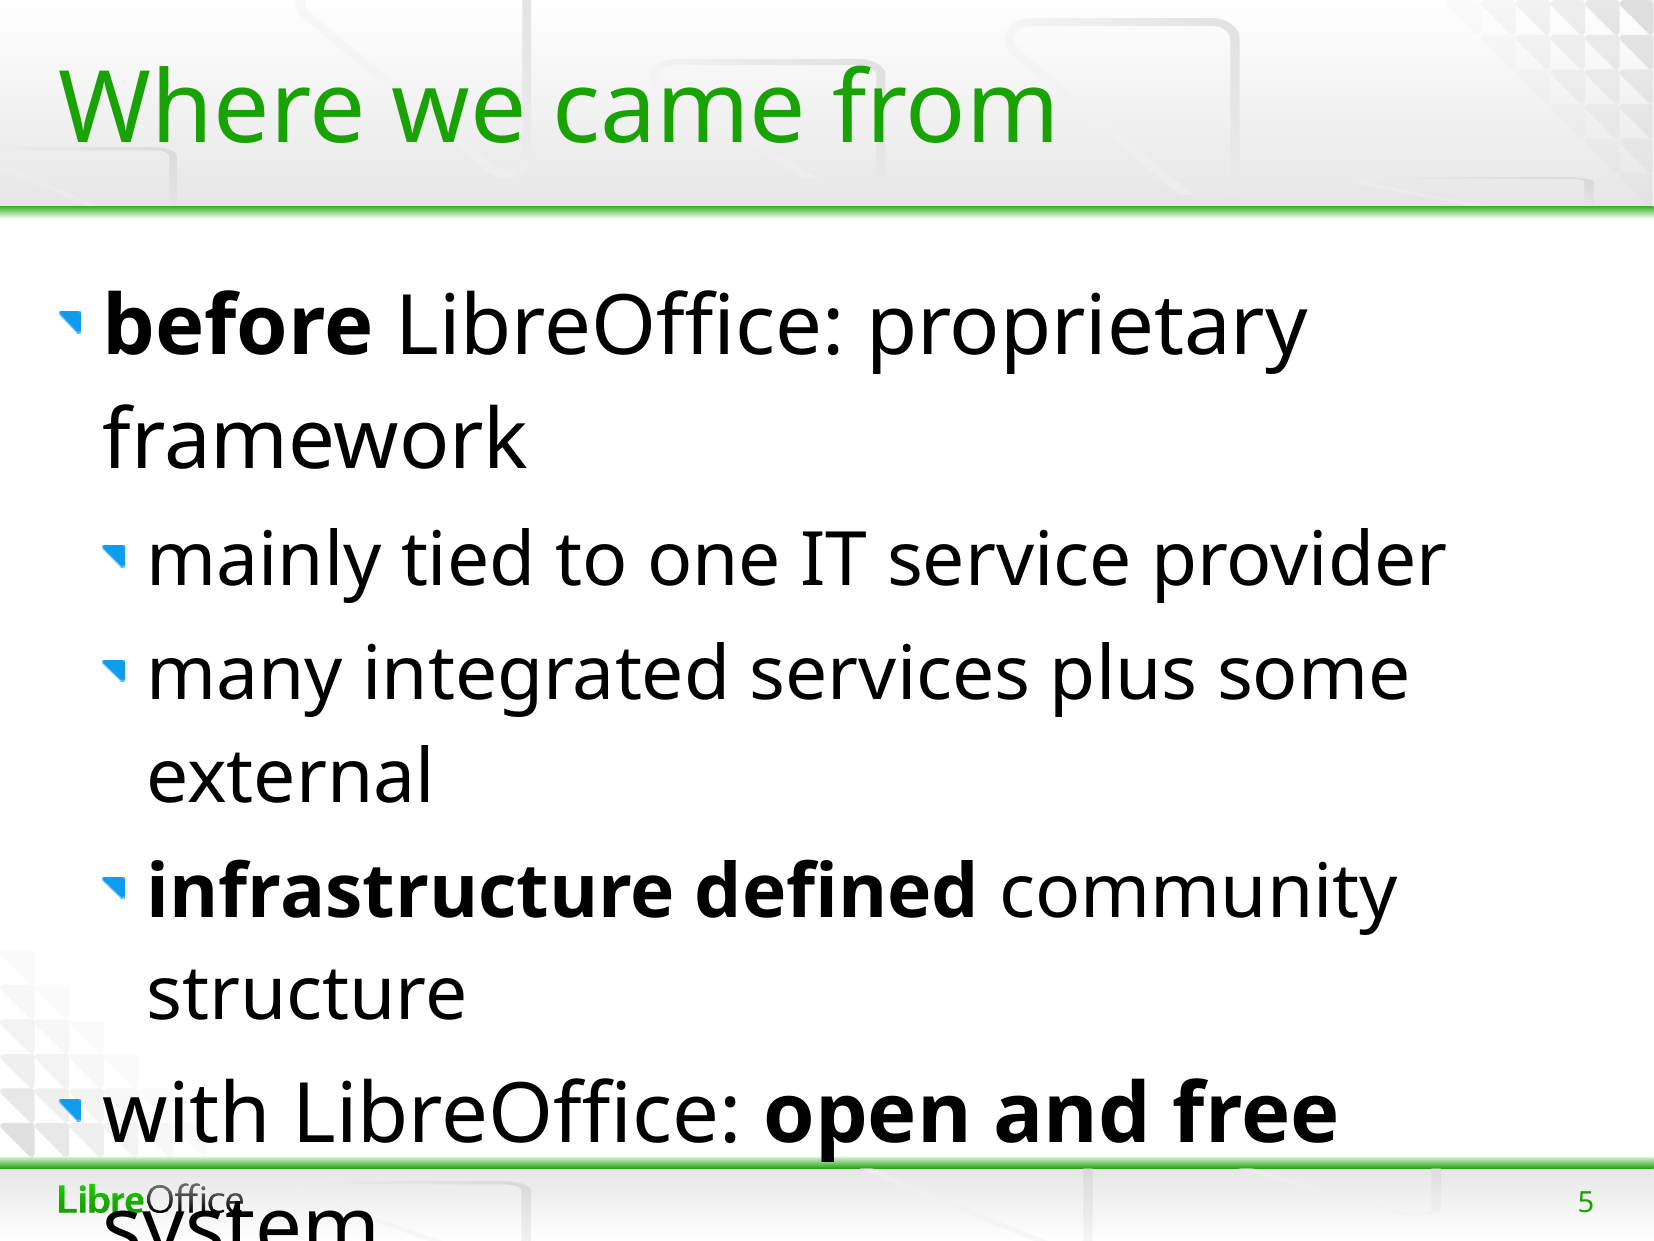

# Where we came from
before LibreOffice: proprietary framework
mainly tied to one IT service provider
many integrated services plus some external
infrastructure defined community structure
with LibreOffice: open and free system
community defines infrastructure
we had the “luxury” of starting from zero
5